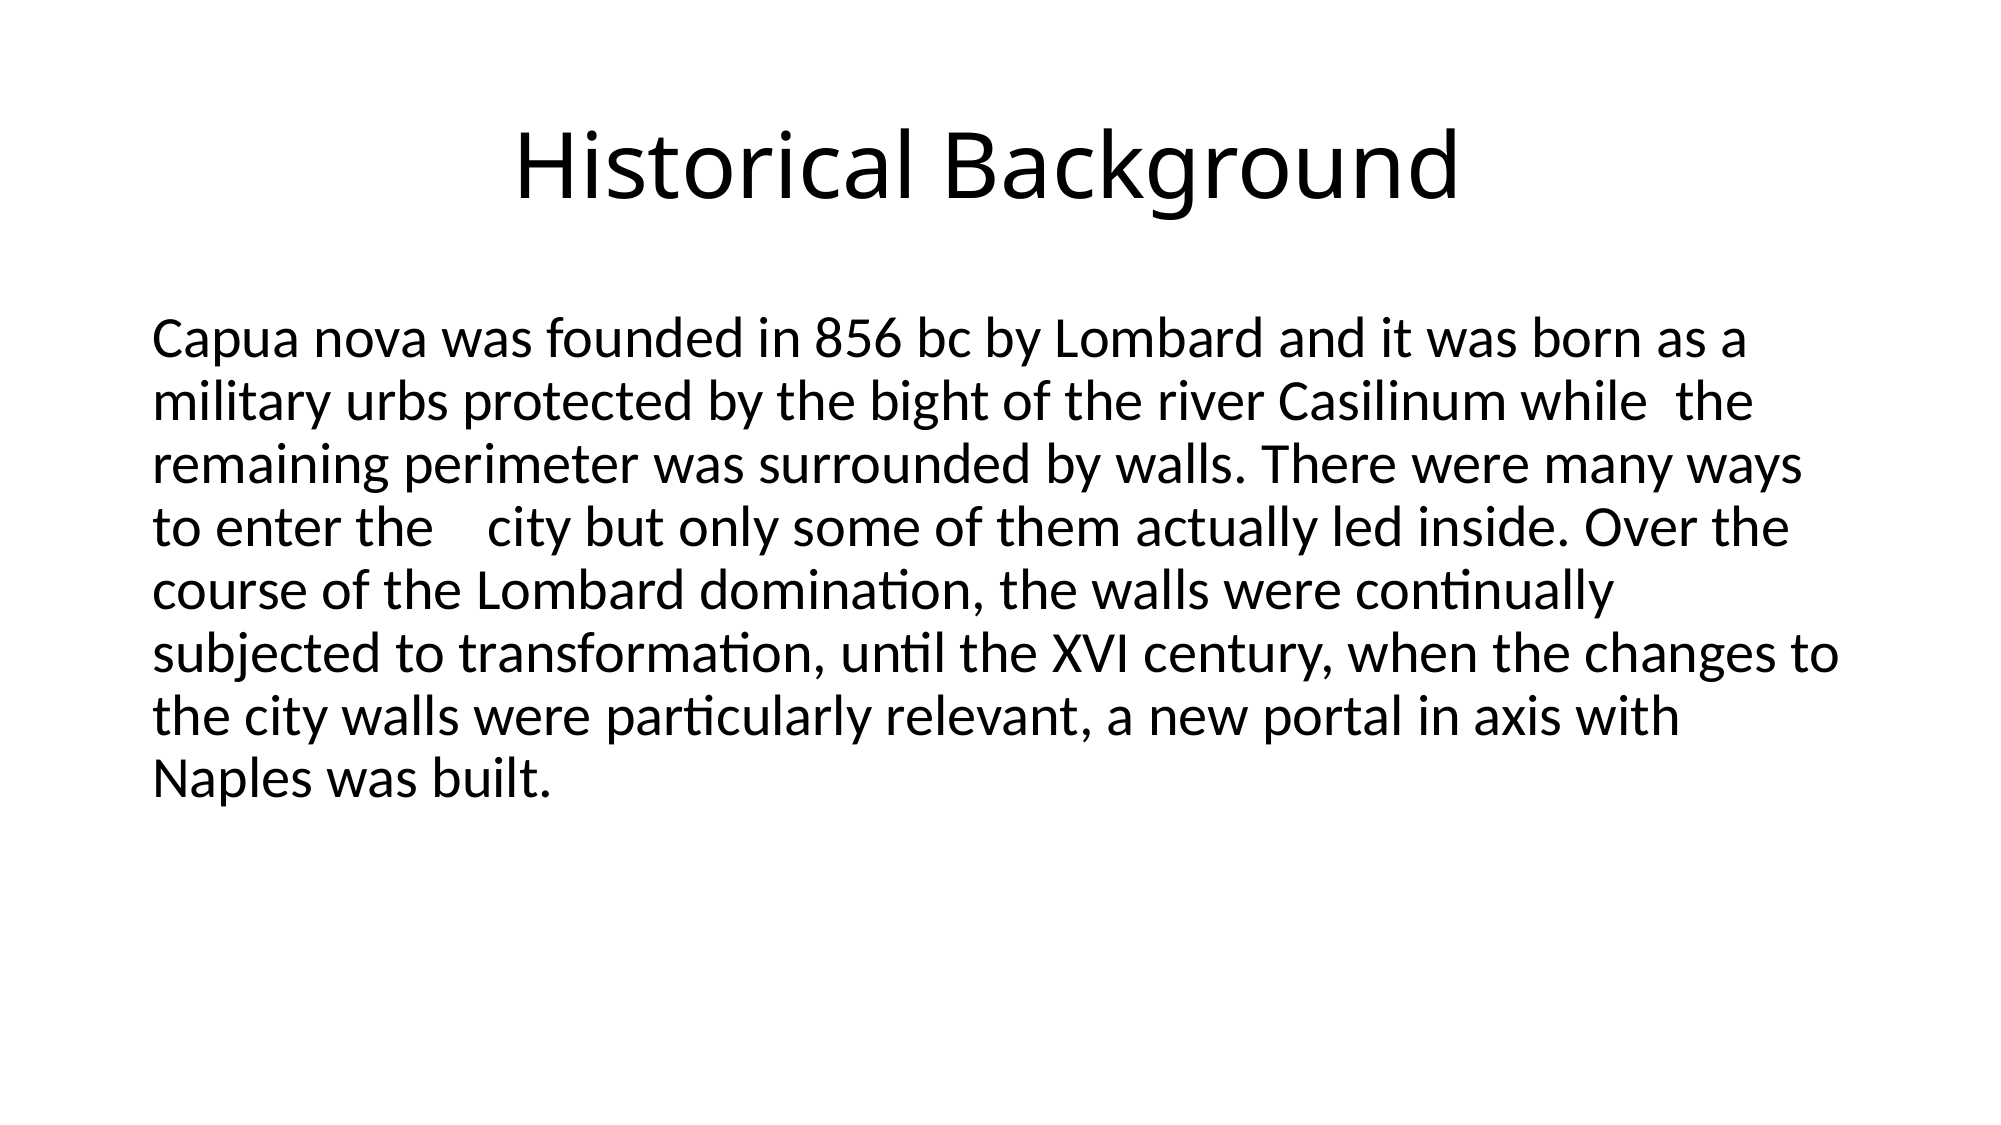

# Historical Background
Capua nova was founded in 856 bc by Lombard and it was born as a military urbs protected by the bight of the river Casilinum while the remaining perimeter was surrounded by walls. There were many ways to enter the   city but only some of them actually led inside. Over the course of the Lombard domination, the walls were continually subjected to transformation, until the XVI century, when the changes to the city walls were particularly relevant, a new portal in axis with Naples was built.